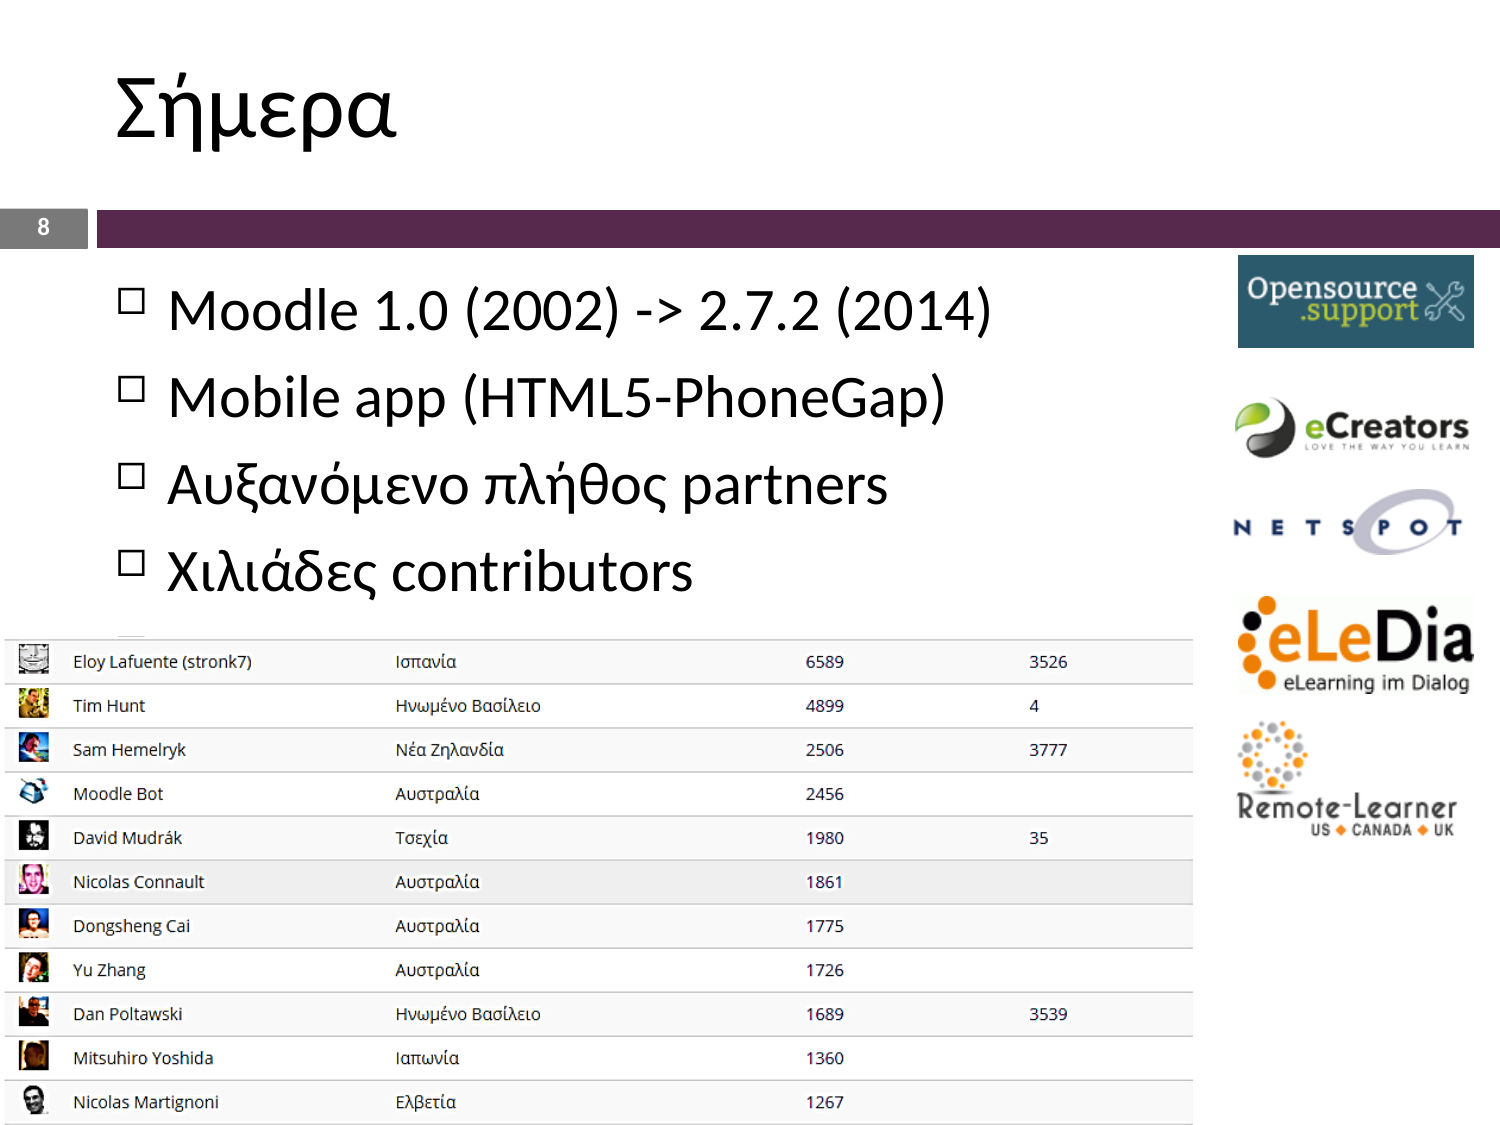

# Σήμερα
Moodle 1.0 (2002) -> 2.7.2 (2014)
Mobile app (HTML5-PhoneGap)
Αυξανόμενο πλήθος partners
Χιλιάδες contributors